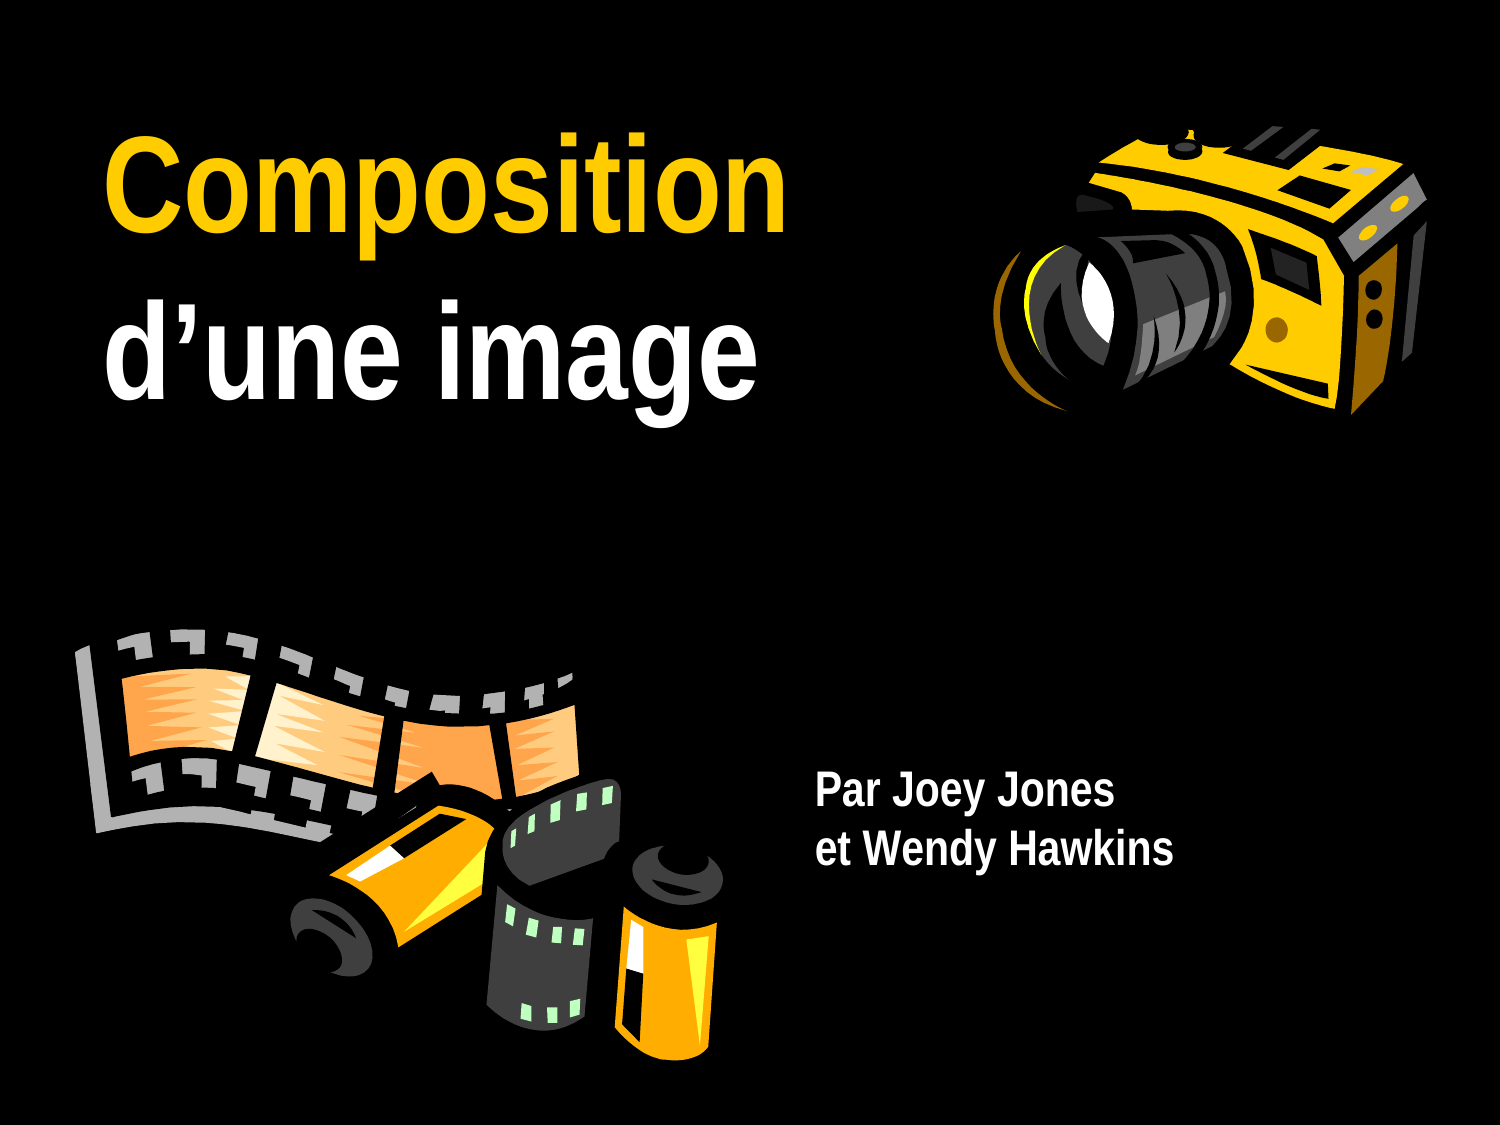

Composition d’une image
Par Joey Jones
et Wendy Hawkins